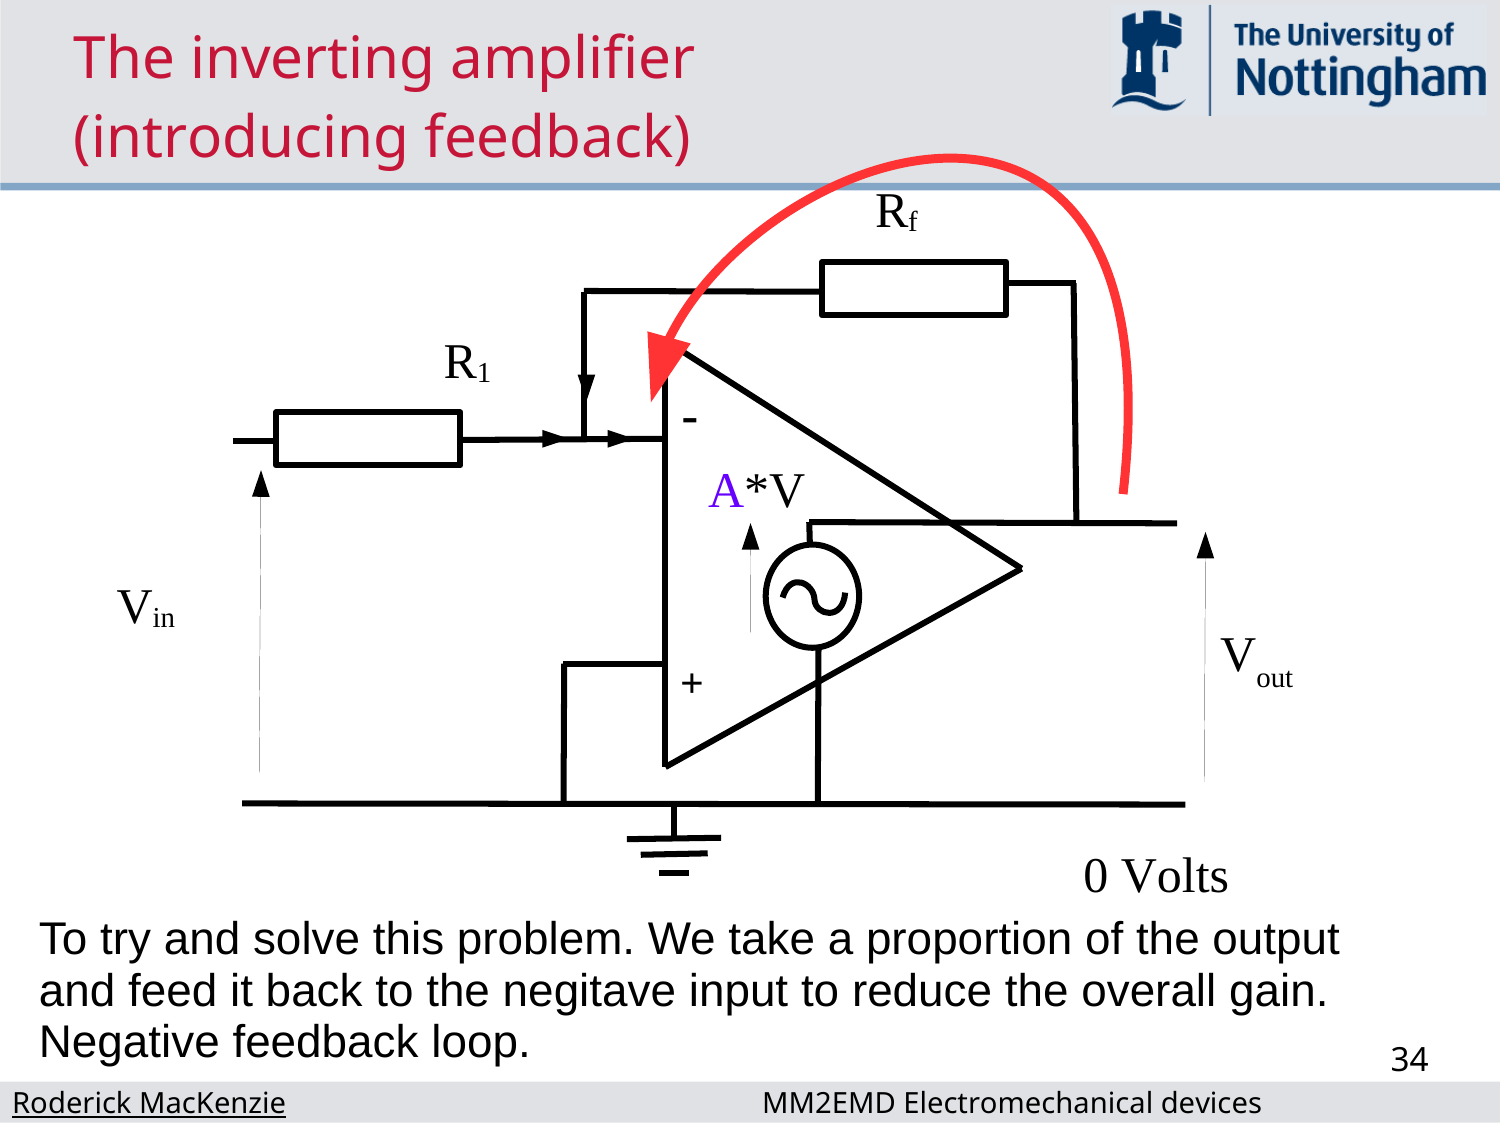

# The inverting amplifier (introducing feedback)
Rf
R1
-
A*V
Vin
Vout
+
0 Volts
To try and solve this problem. We take a proportion of the output and feed it back to the negitave input to reduce the overall gain. Negative feedback loop.